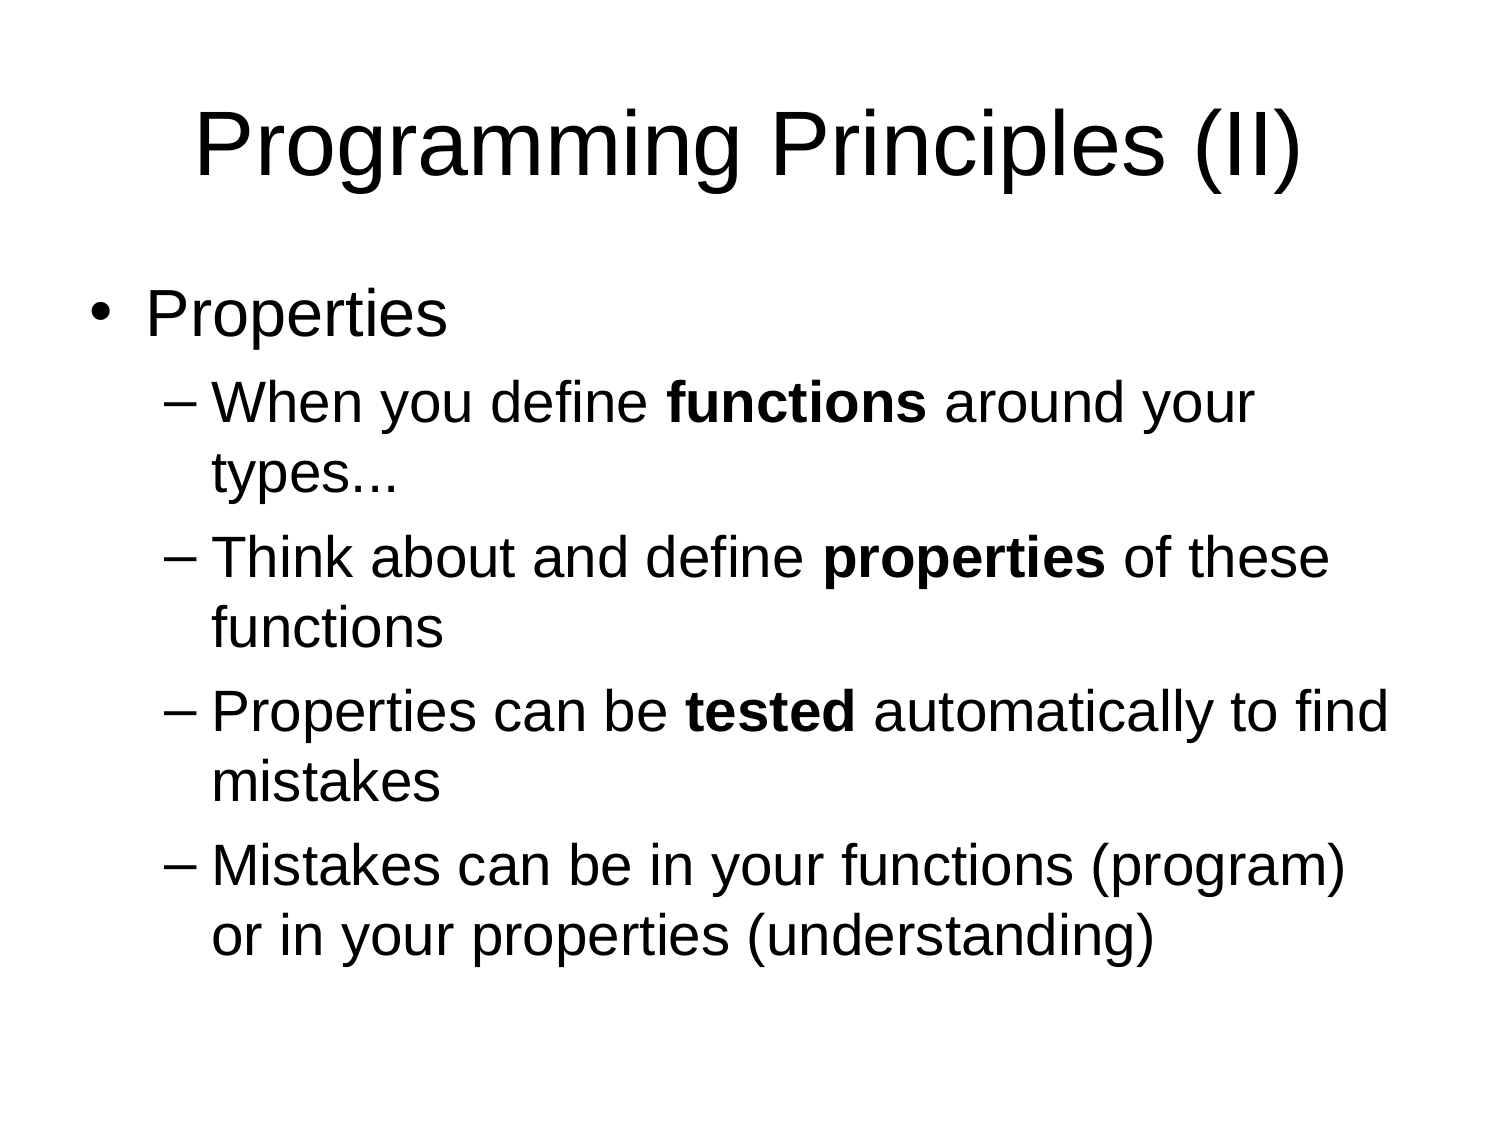

# Programming Principles (II)
Properties
When you define functions around your types...
Think about and define properties of these functions
Properties can be tested automatically to find mistakes
Mistakes can be in your functions (program) or in your properties (understanding)